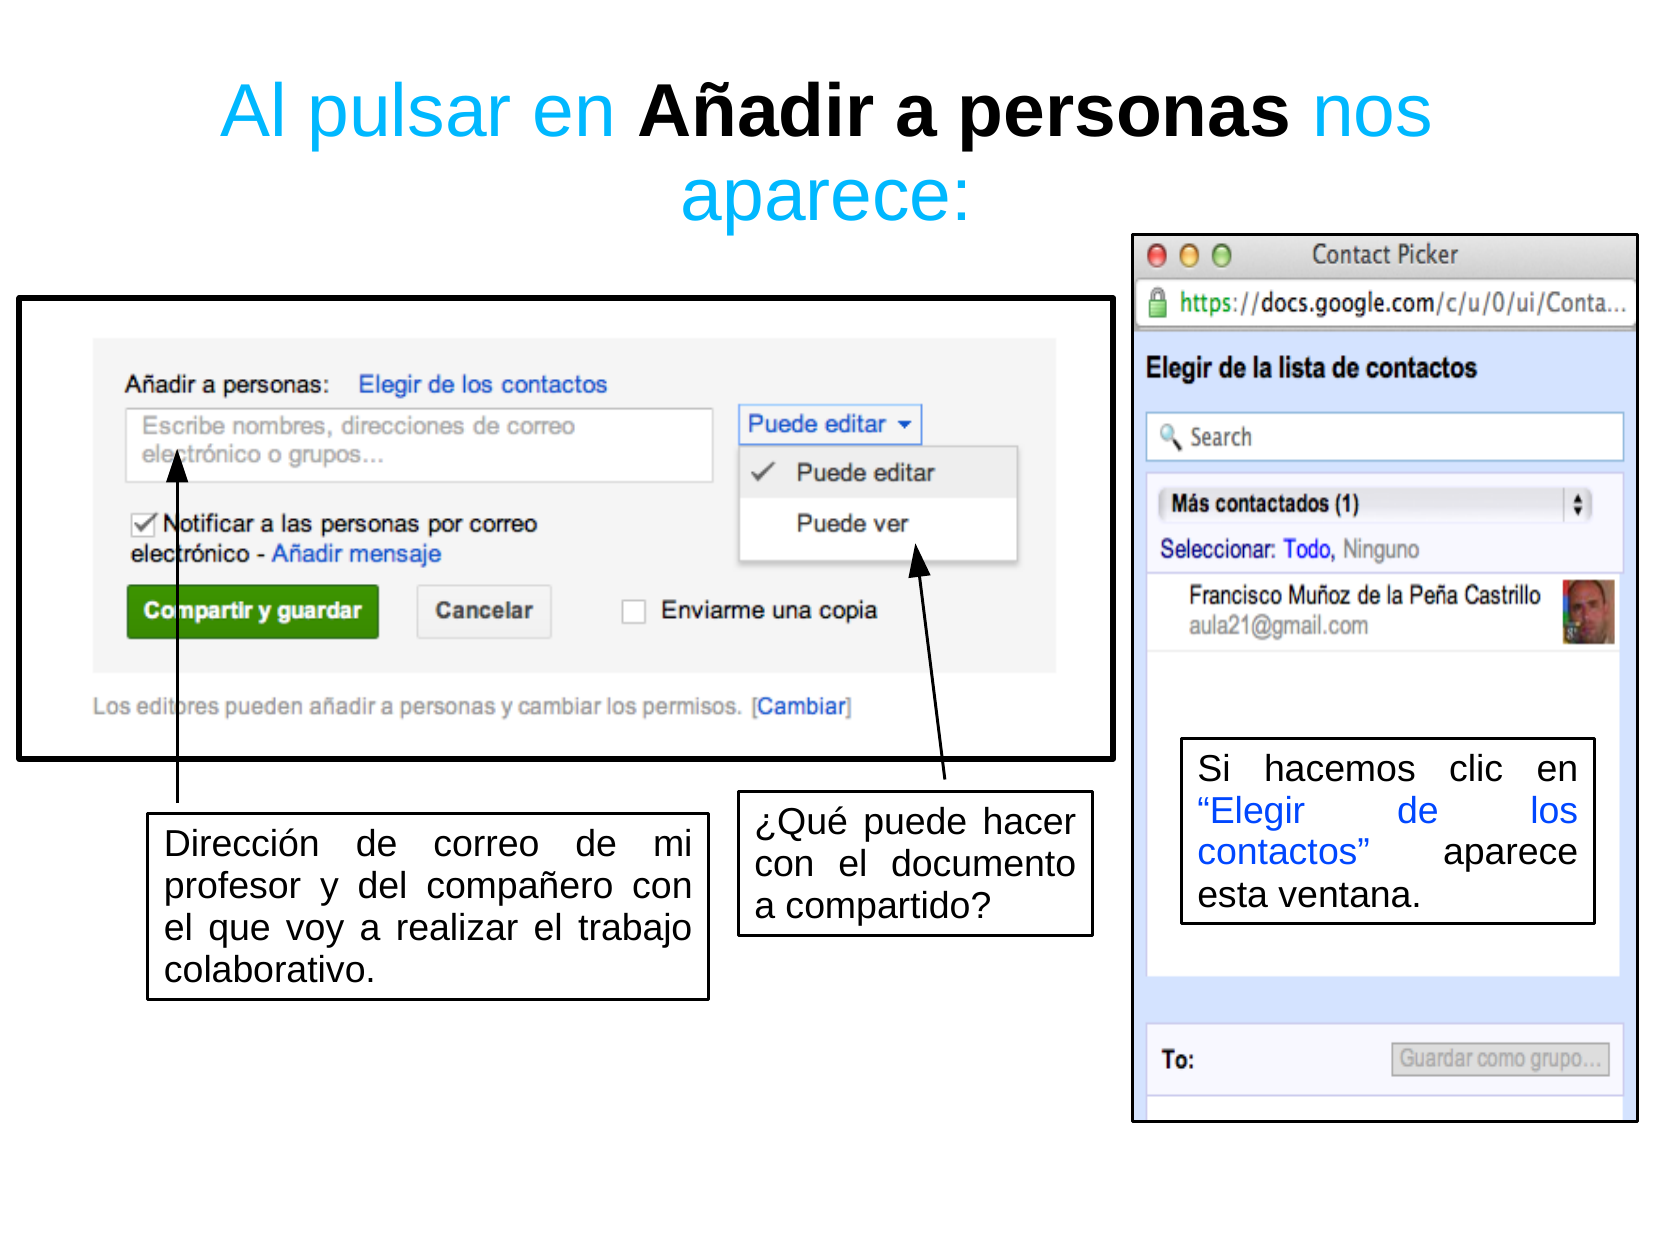

# Al pulsar en Añadir a personas nos aparece:
Si hacemos clic en “Elegir de los contactos” aparece esta ventana.
¿Qué puede hacer con el documento a compartido?
Dirección de correo de mi profesor y del compañero con el que voy a realizar el trabajo colaborativo.